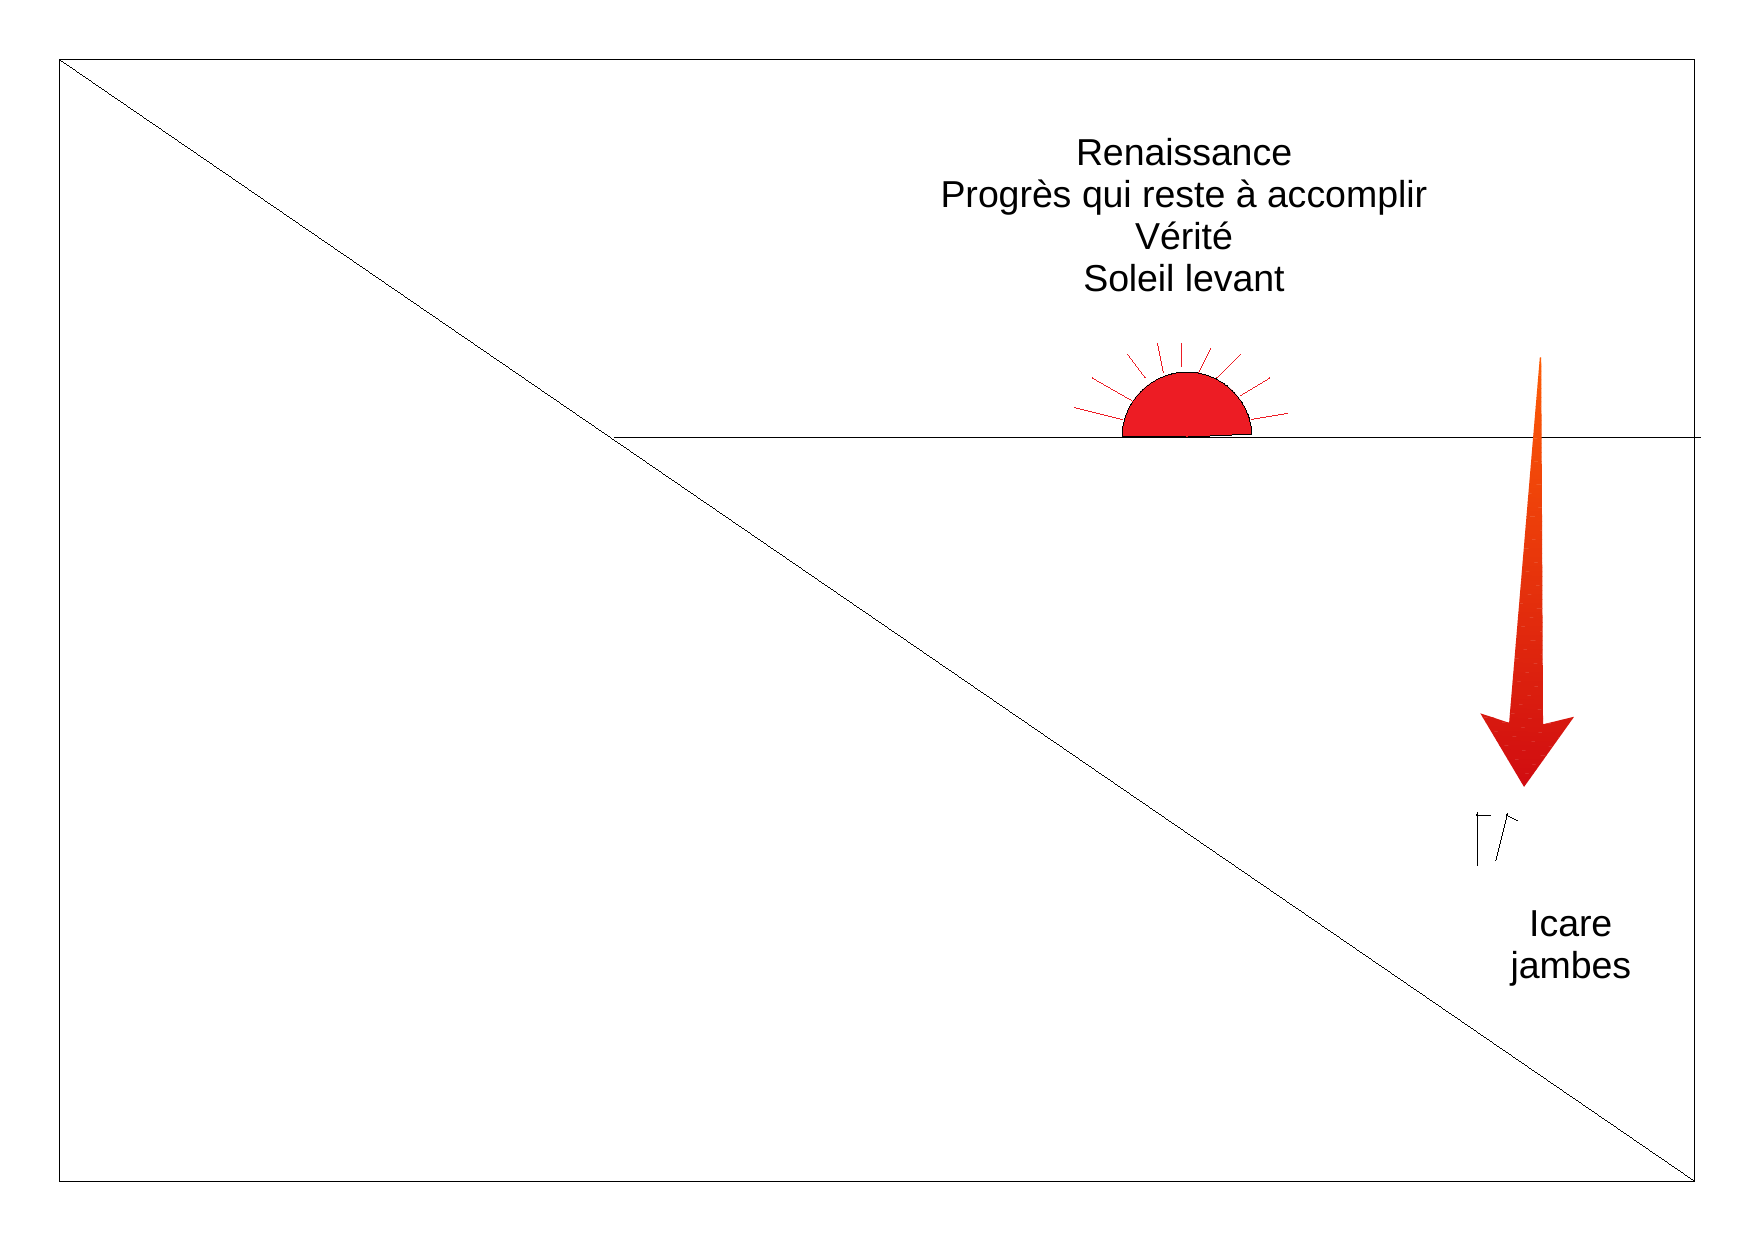

Renaissance
Progrès qui reste à accomplir
Vérité
Soleil levant
Icare
jambes